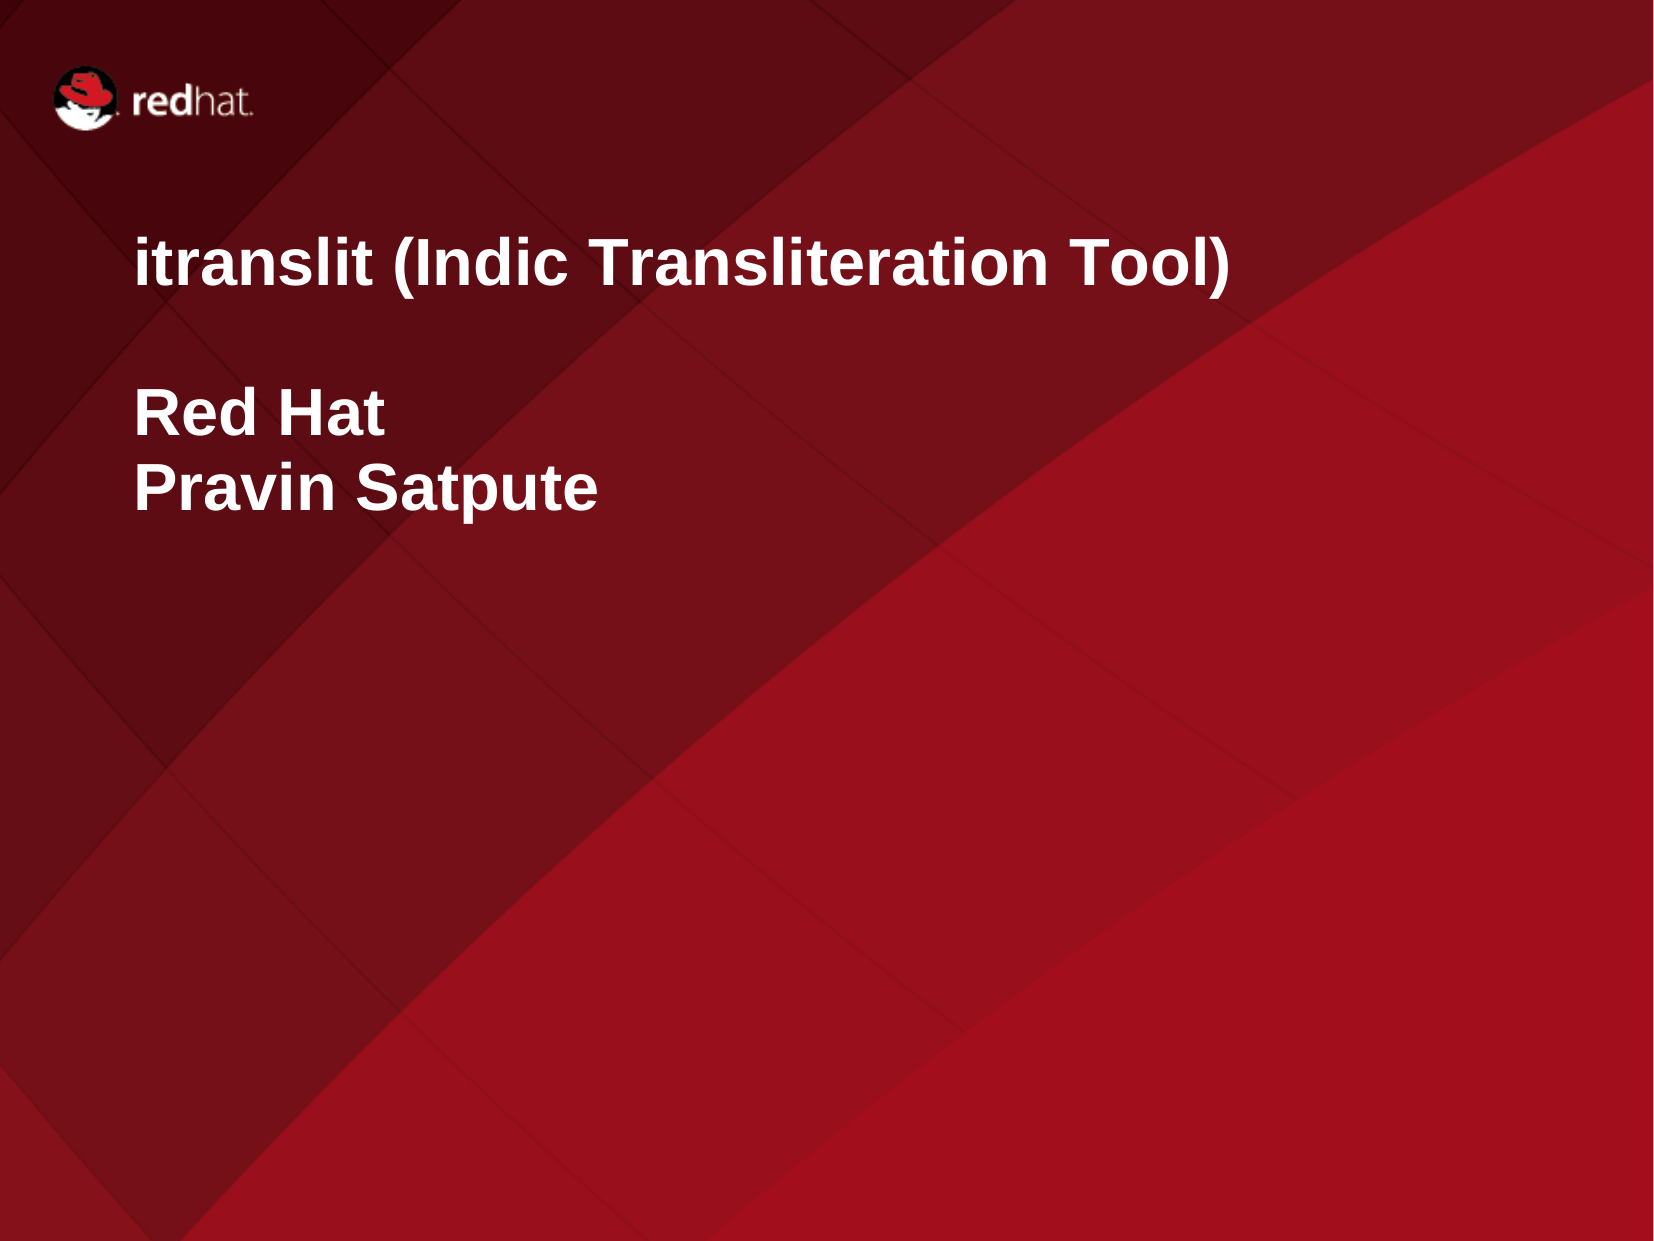

itranslit (Indic Transliteration Tool)
Red Hat
Pravin Satpute